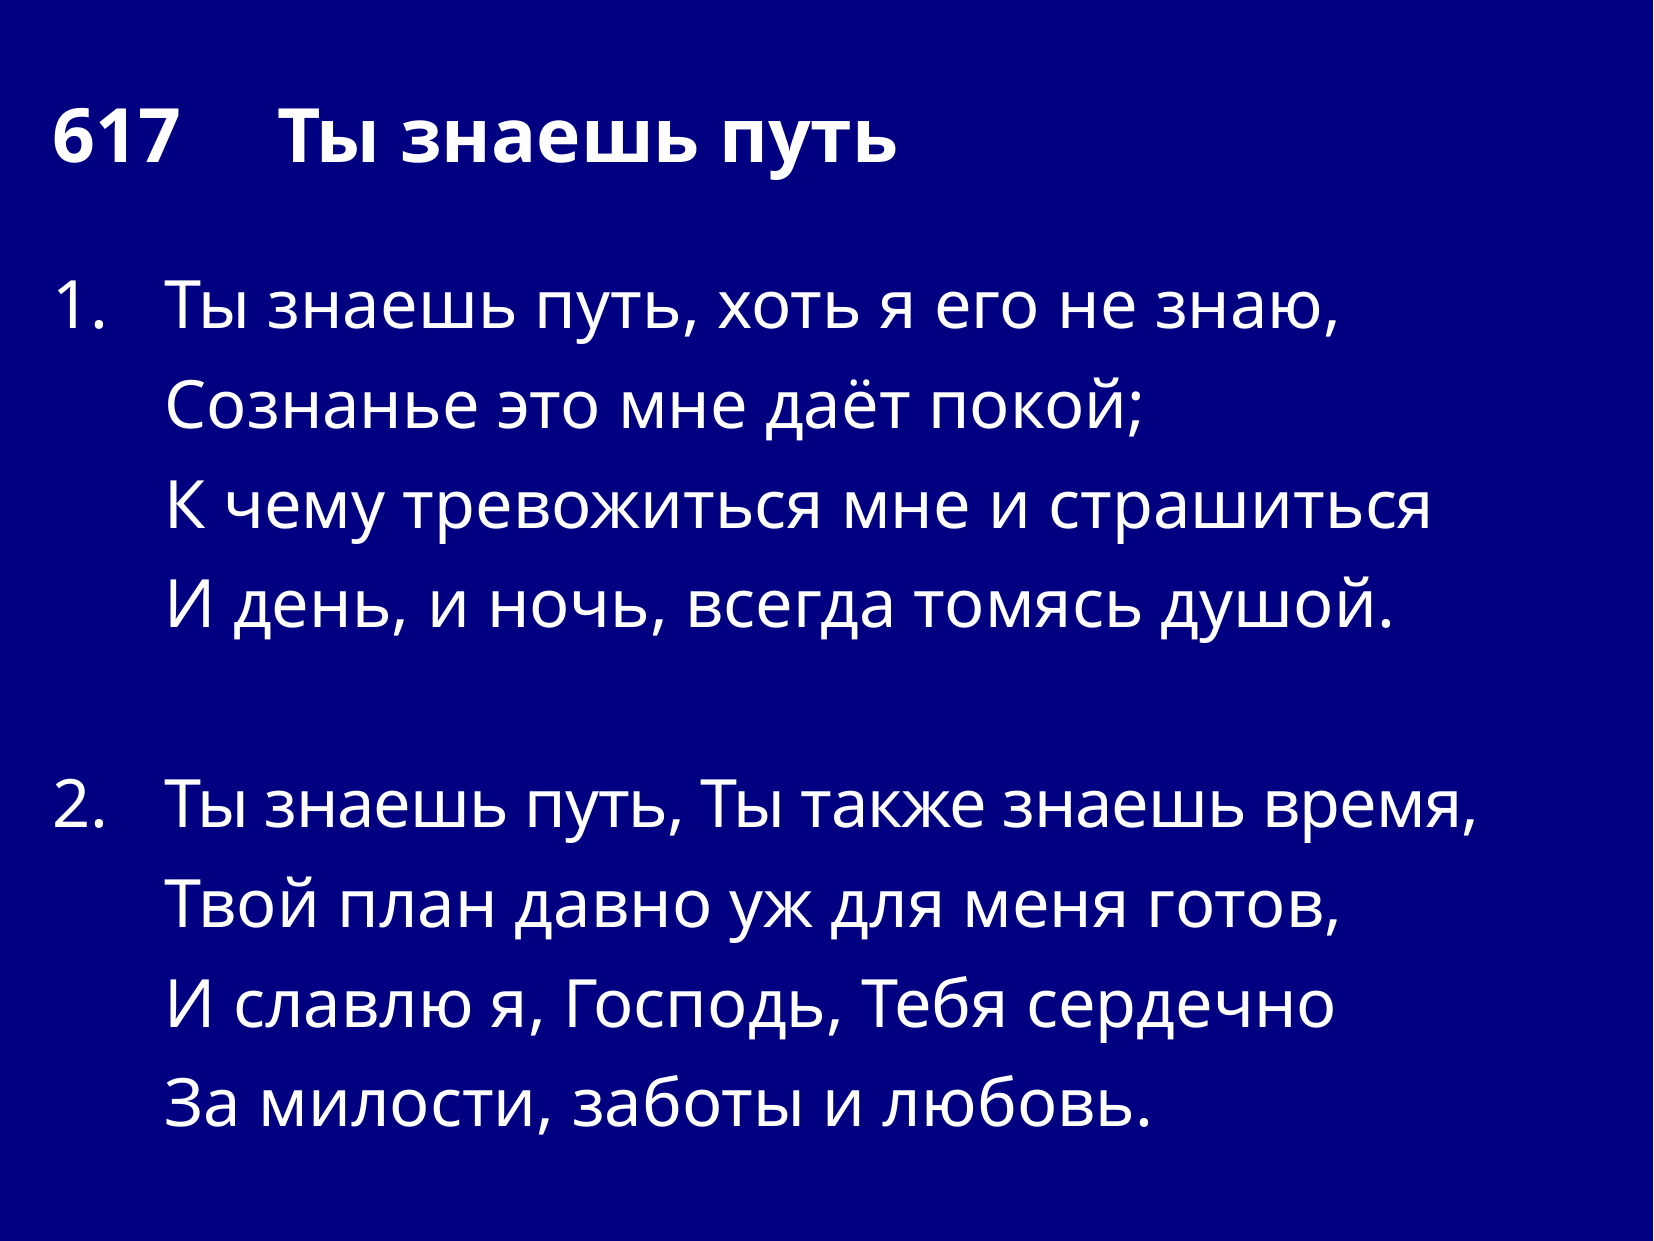

617	Ты знаешь путь
1.	Ты знаешь путь, хоть я его не знаю,
	Сознанье это мне даёт покой;
	К чему тревожиться мне и страшиться
	И день, и ночь, всегда томясь душой.
2.	Ты знаешь путь, Ты также знаешь время,
	Твой план давно уж для меня готов,
	И славлю я, Господь, Тебя сердечно
	За милости, заботы и любовь.